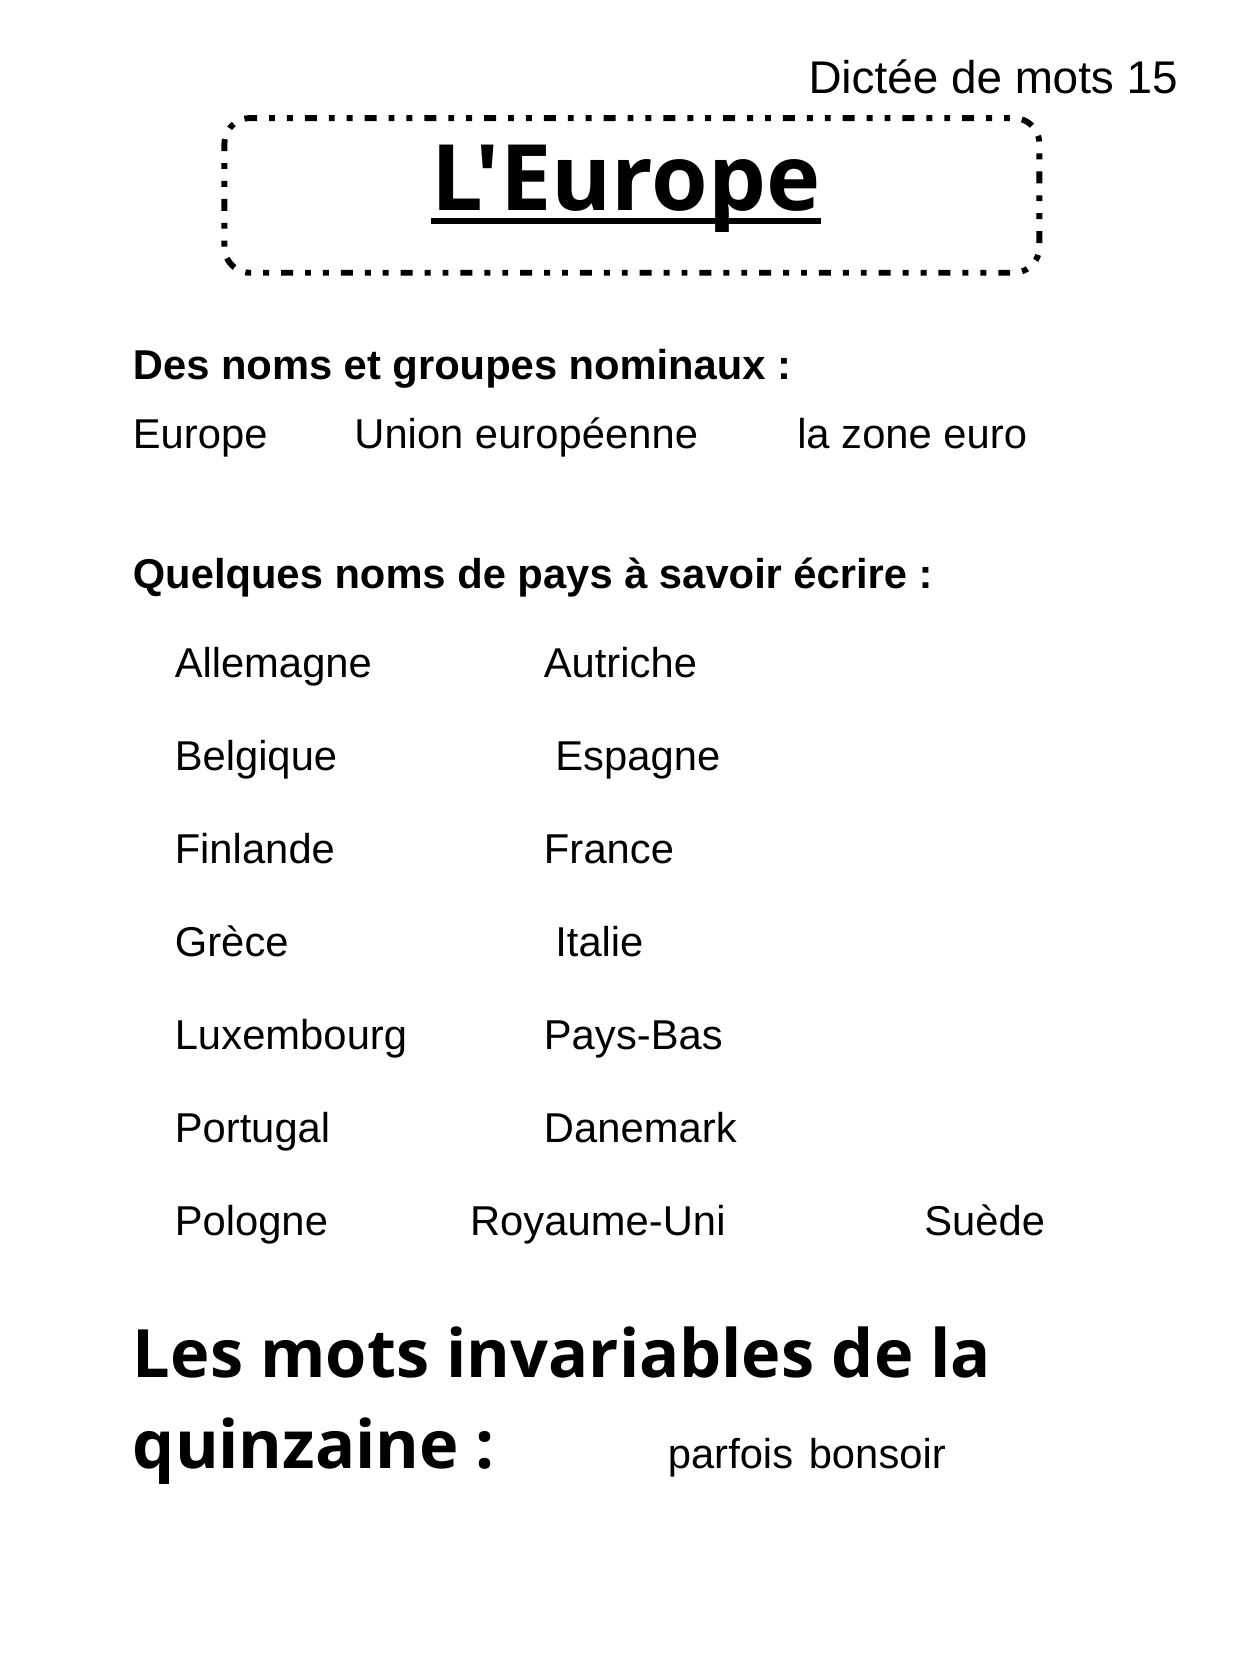

# Dictée de mots 15
L'Europe
Des noms et groupes nominaux :
Europe		Union européenne		la zone euro
Quelques noms de pays à savoir écrire :
Allemagne 			Autriche
Belgique 			 Espagne
Finlande 			France
Grèce				 Italie
Luxembourg 		Pays-Bas
Portugal			Danemark
Pologne		Royaume-Uni 			 Suède
Les mots invariables de la quinzaine : parfois	 bonsoir